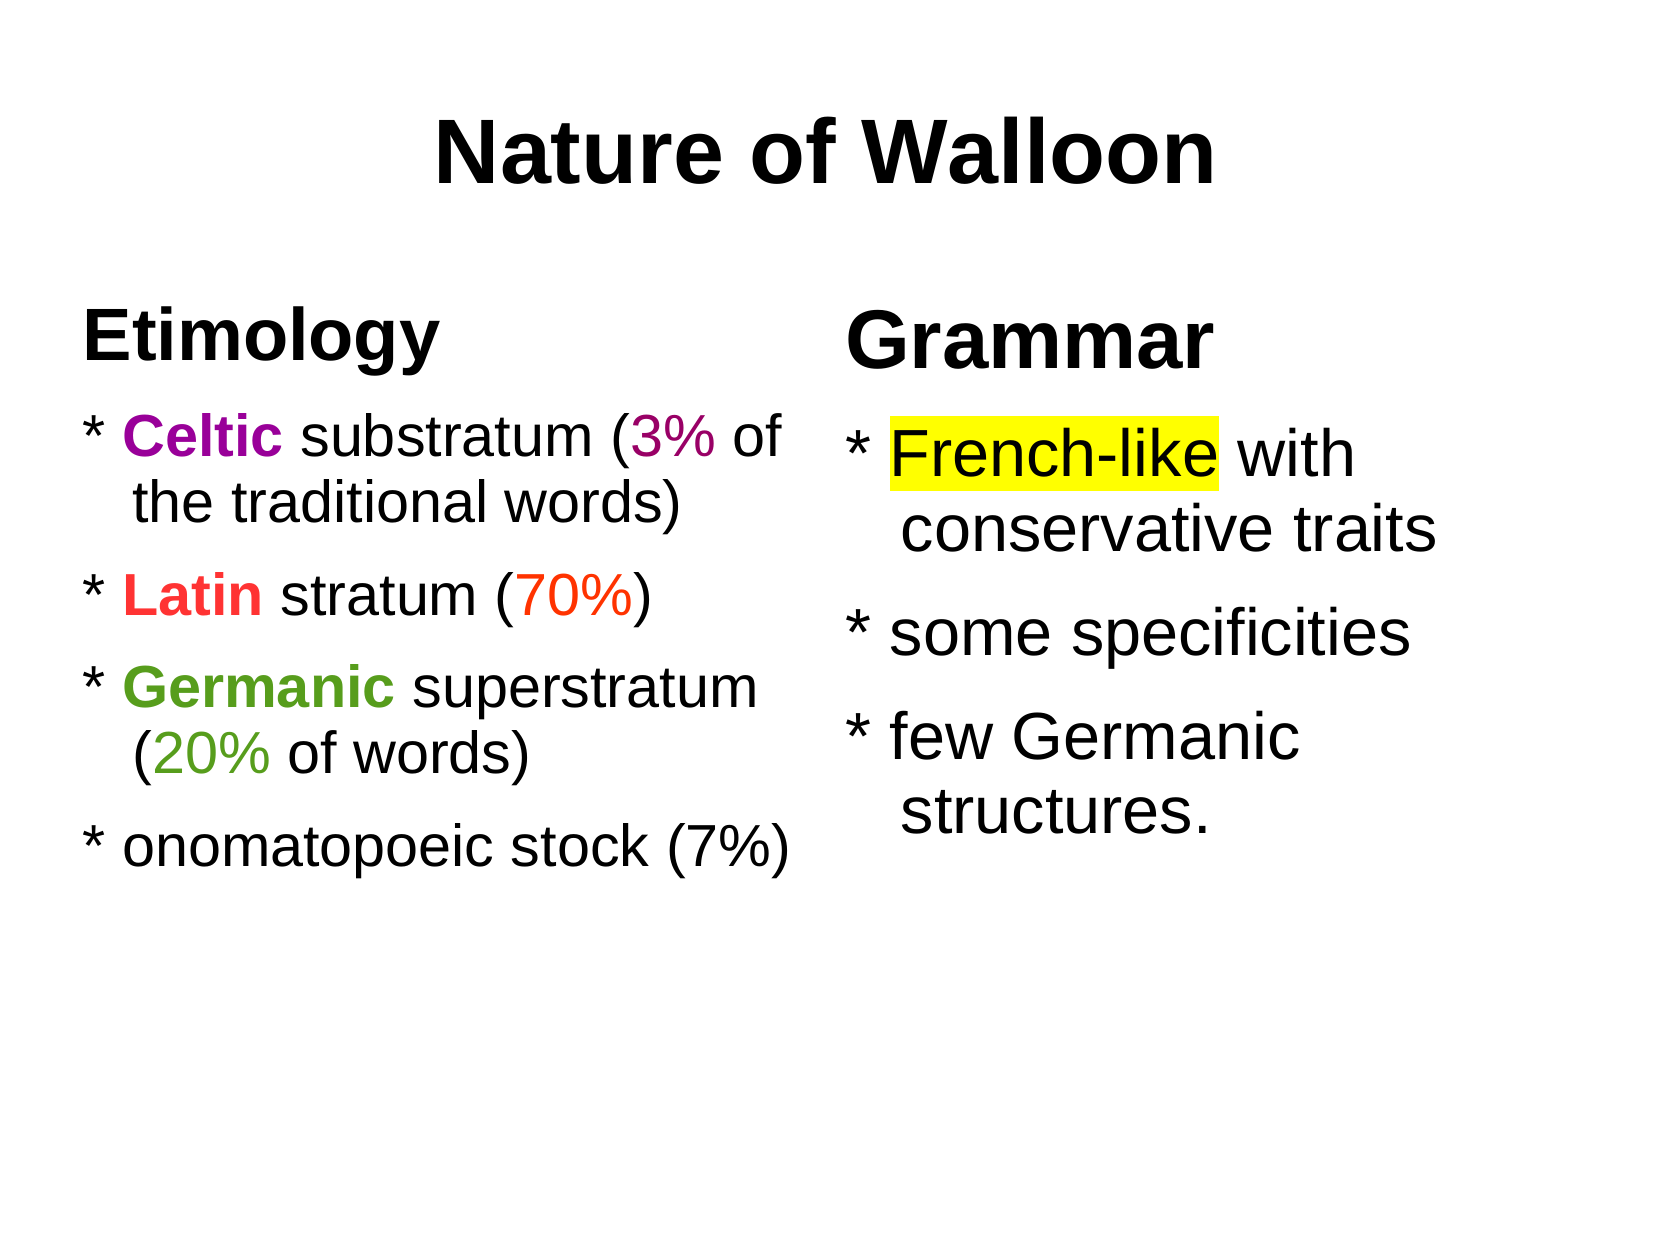

# Nature of Walloon
Etimology
* Celtic substratum (3% of the traditional words)
* Latin stratum (70%)
* Germanic superstratum (20% of words)
* onomatopoeic stock (7%)
Grammar
* French-like with conservative traits
* some specificities
* few Germanic structures.